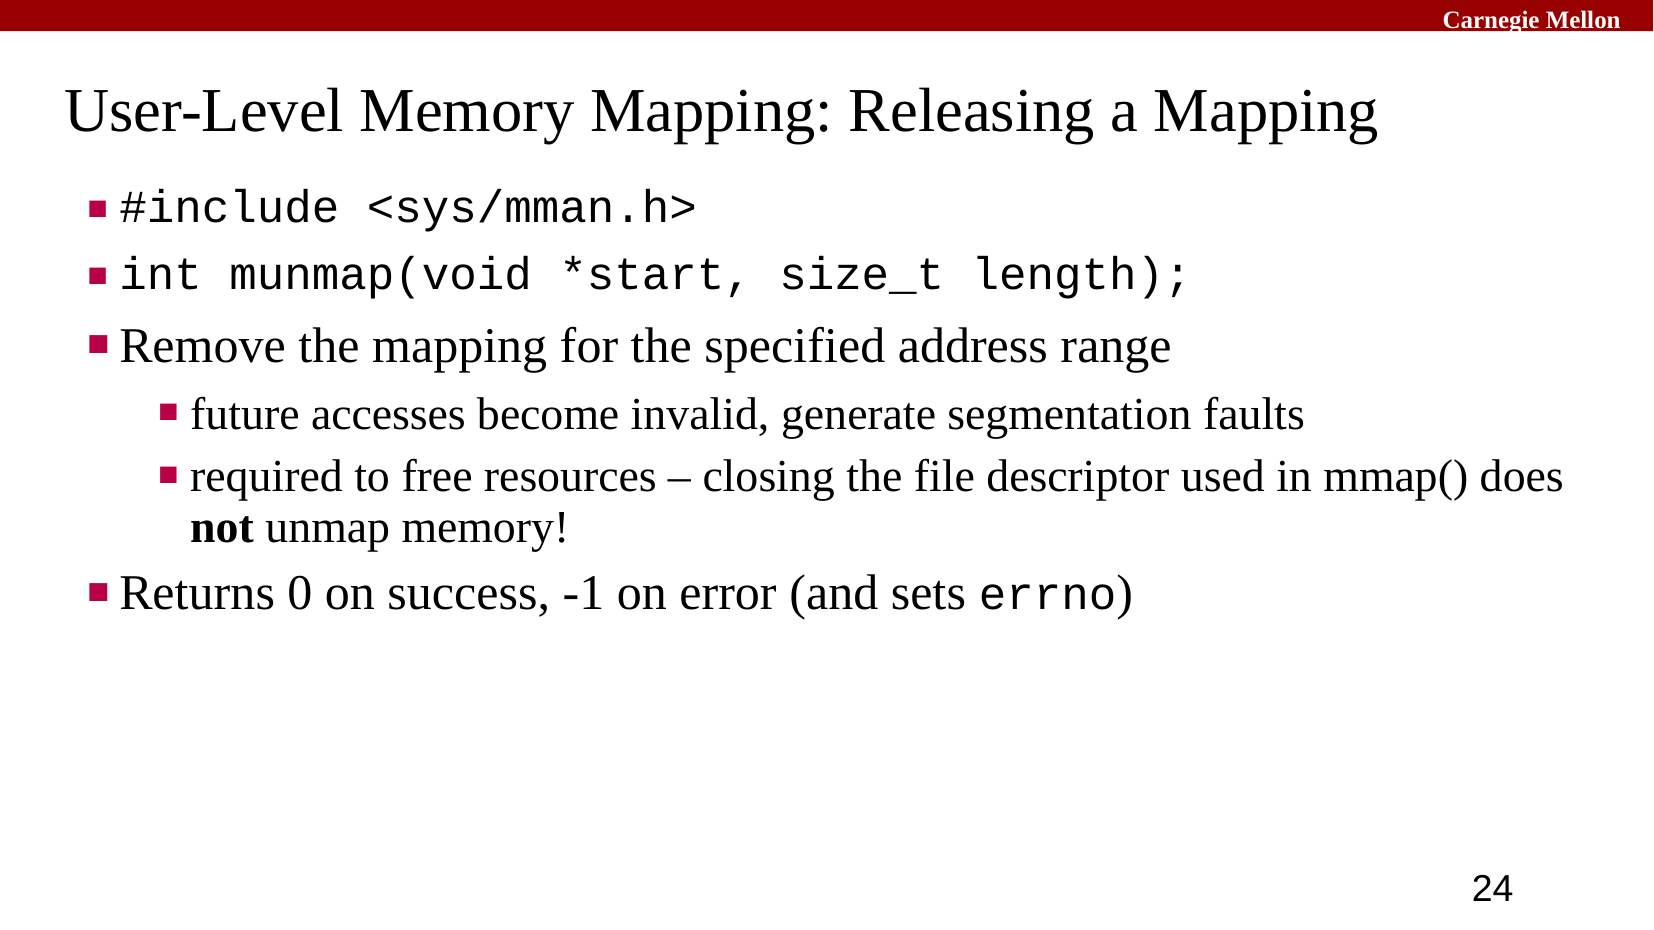

# User-Level Memory Mapping: Releasing a Mapping
#include <sys/mman.h>
int munmap(void *start, size_t length);
Remove the mapping for the specified address range
future accesses become invalid, generate segmentation faults
required to free resources – closing the file descriptor used in mmap() does not unmap memory!
Returns 0 on success, -1 on error (and sets errno)